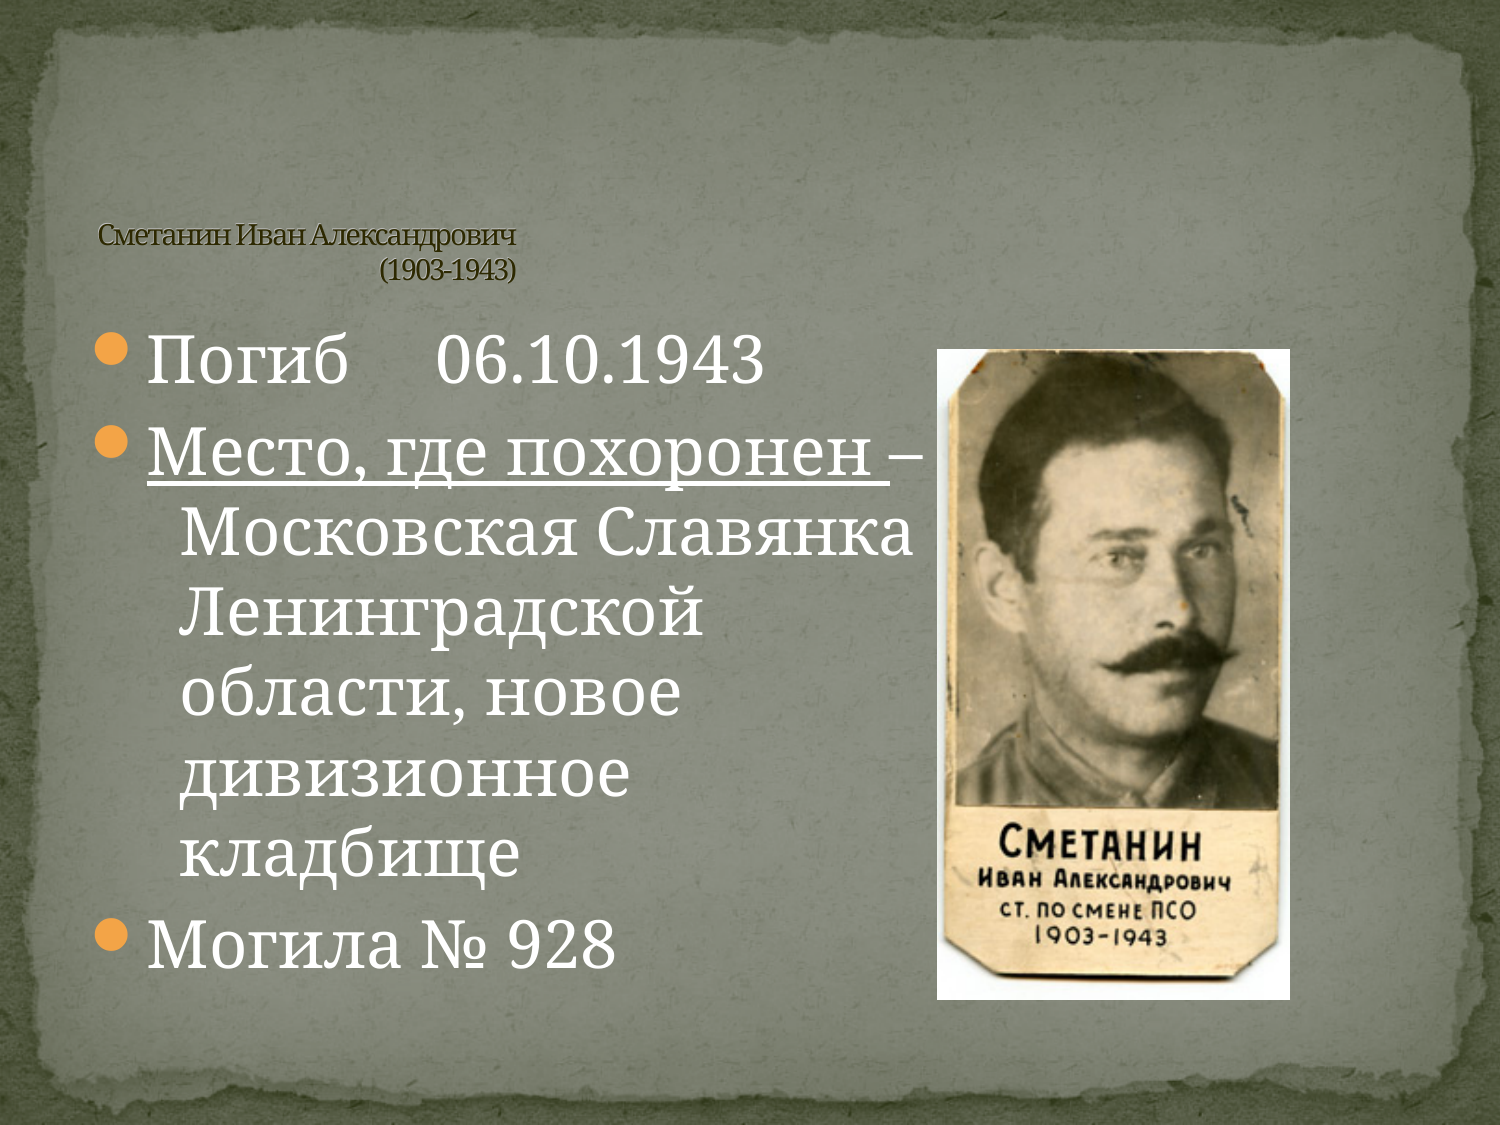

Сметанин Иван Александрович
(1903-1943)
# Погиб 06.10.1943
Место, где похоронен –
Московская Славянка Ленинградской области, новое дивизионное кладбище
Могила № 928